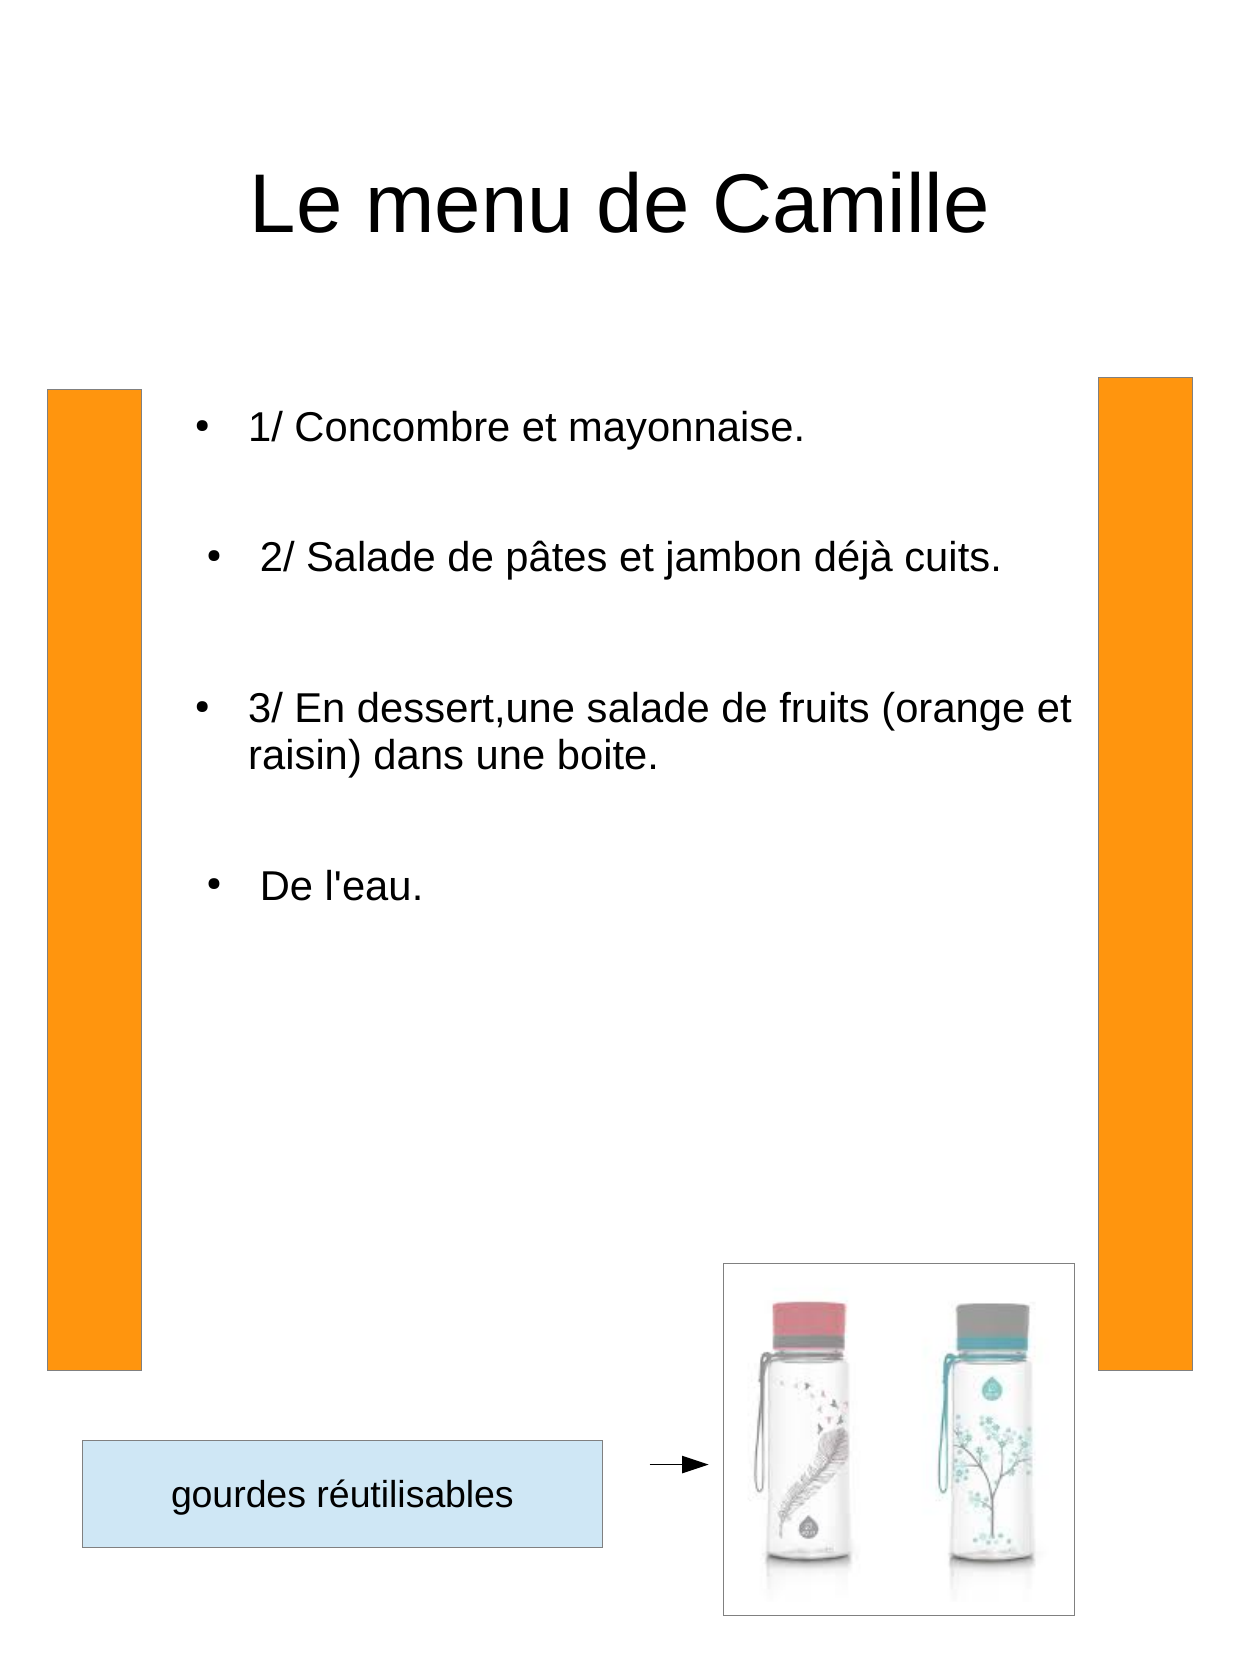

# Le menu de Camille
1/ Concombre et mayonnaise.
2/ Salade de pâtes et jambon déjà cuits.
3/ En dessert,une salade de fruits (orange et raisin) dans une boite.
De l'eau.
gourdes réutilisables